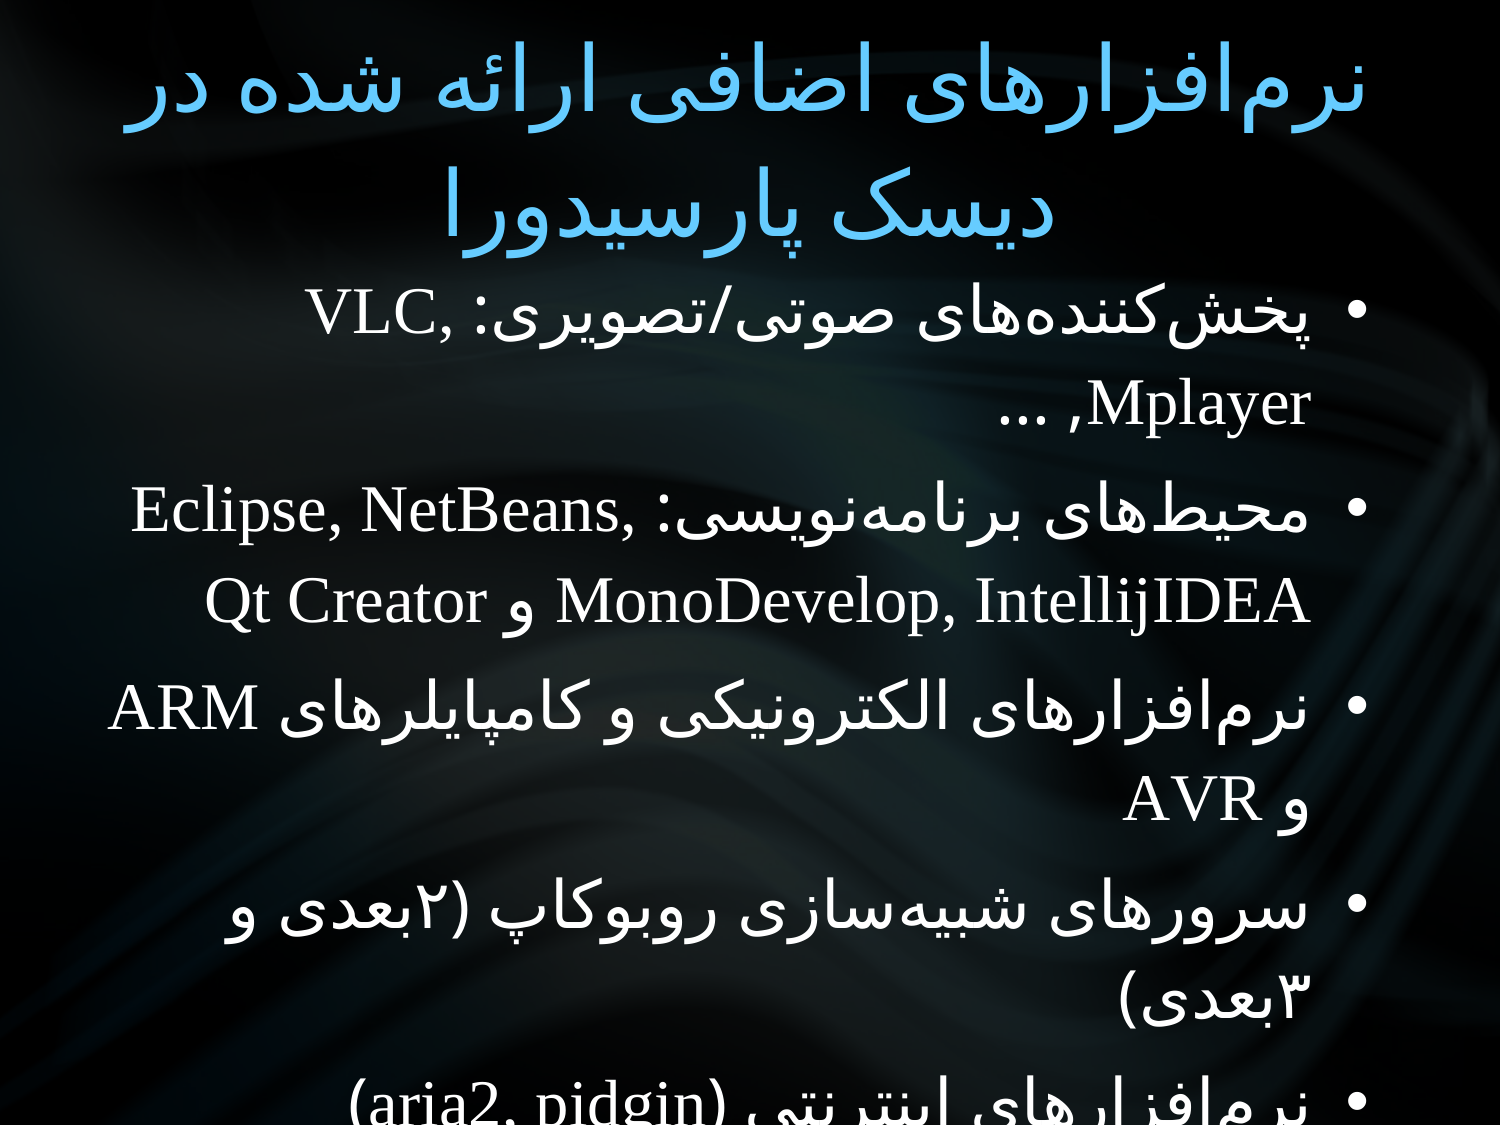

# نرم‌افزارهای اضافی ارائه شده در دیسک پارسیدورا
پخش‌کننده‌های صوتی/تصویری: VLC, Mplayer, ...
محیط‌های برنامه‌نویسی: Eclipse, NetBeans, MonoDevelop, IntellijIDEA و Qt Creator
نرم‌افزارهای الکترونیکی و کامپایلرهای ARM و AVR
سرورهای شبیه‌سازی روبوکاپ (۲بعدی و ۳بعدی)
نرم‌افزارهای اینترنتی (aria2, pidgin)
کلیه‌ی نرم‌افزارهای نسخه‌ی امنیتی فدورا (Security Spin)